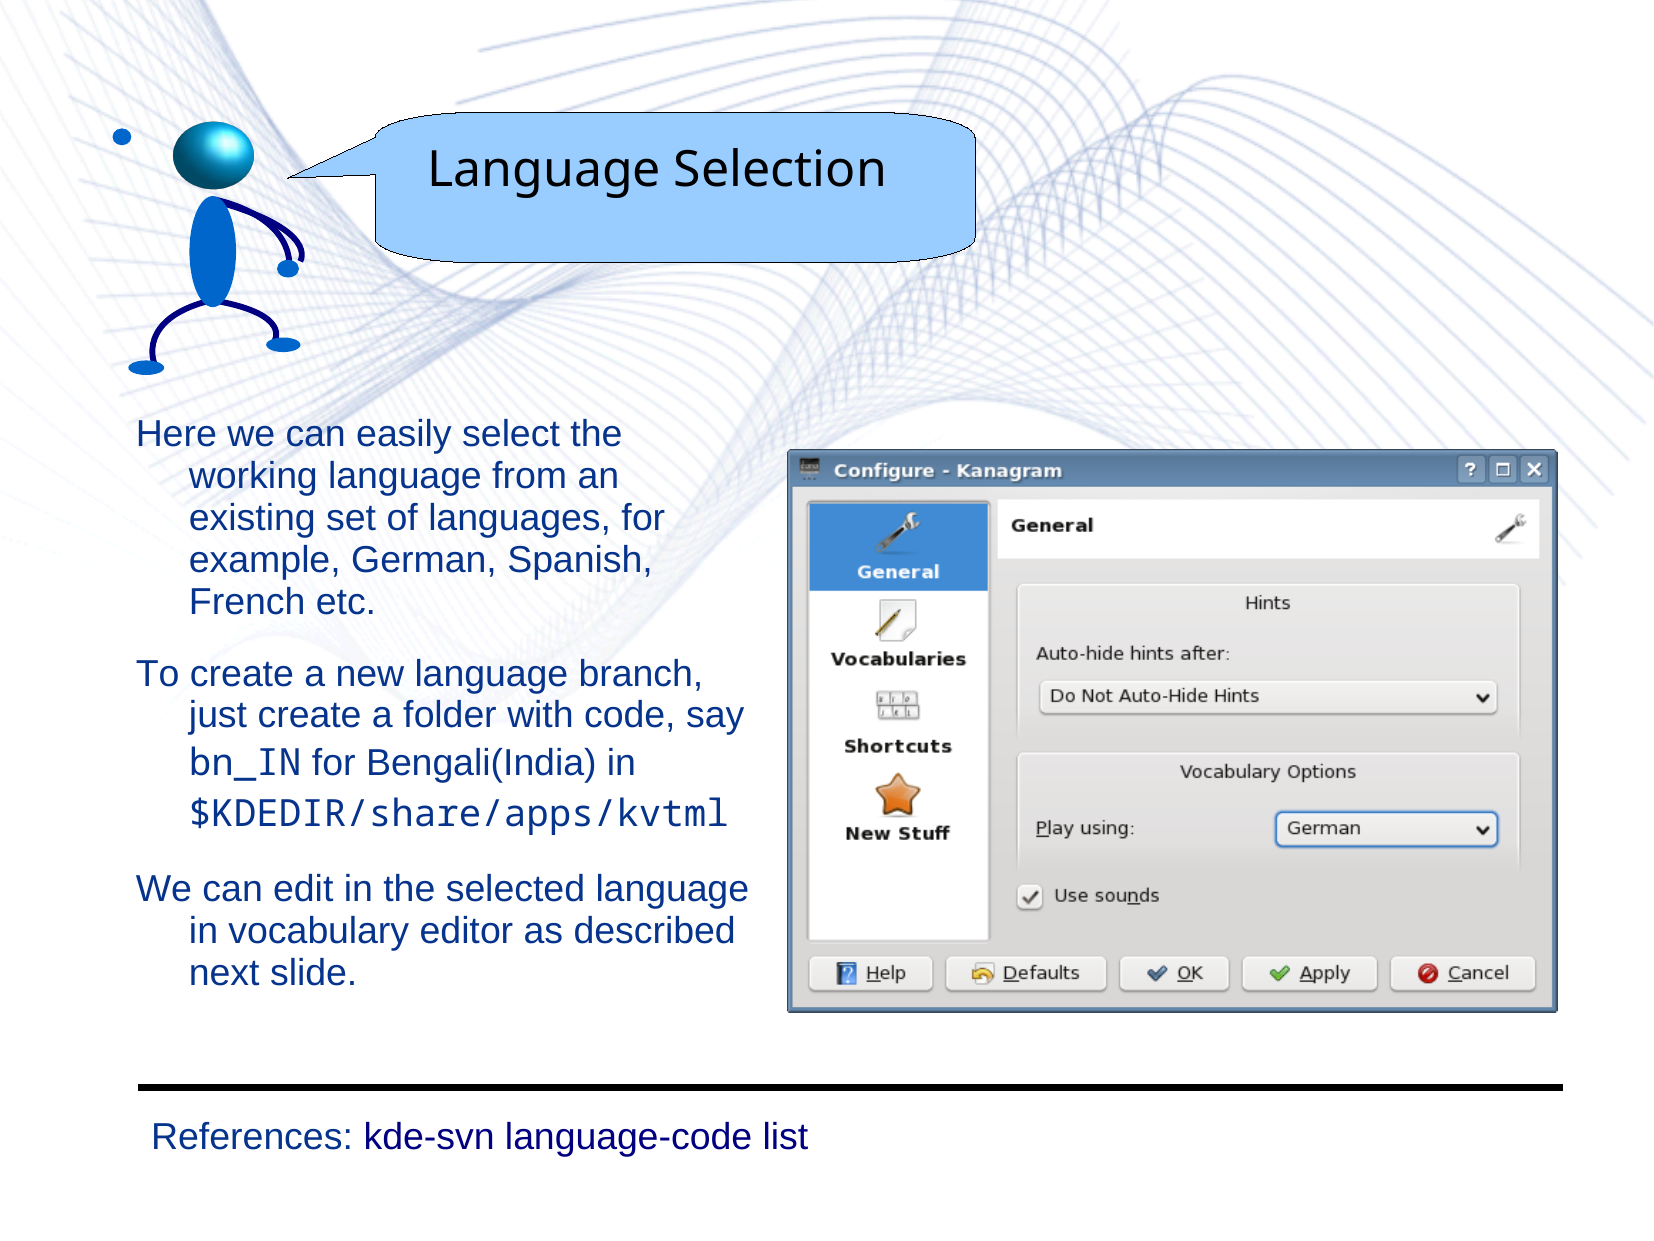

Language Selection
# Here we can easily select the working language from an existing set of languages, for example, German, Spanish, French etc.
To create a new language branch, just create a folder with code, say bn_IN for Bengali(India) in $KDEDIR/share/apps/kvtml
We can edit in the selected language in vocabulary editor as described next slide.
 References: kde-svn language-code list